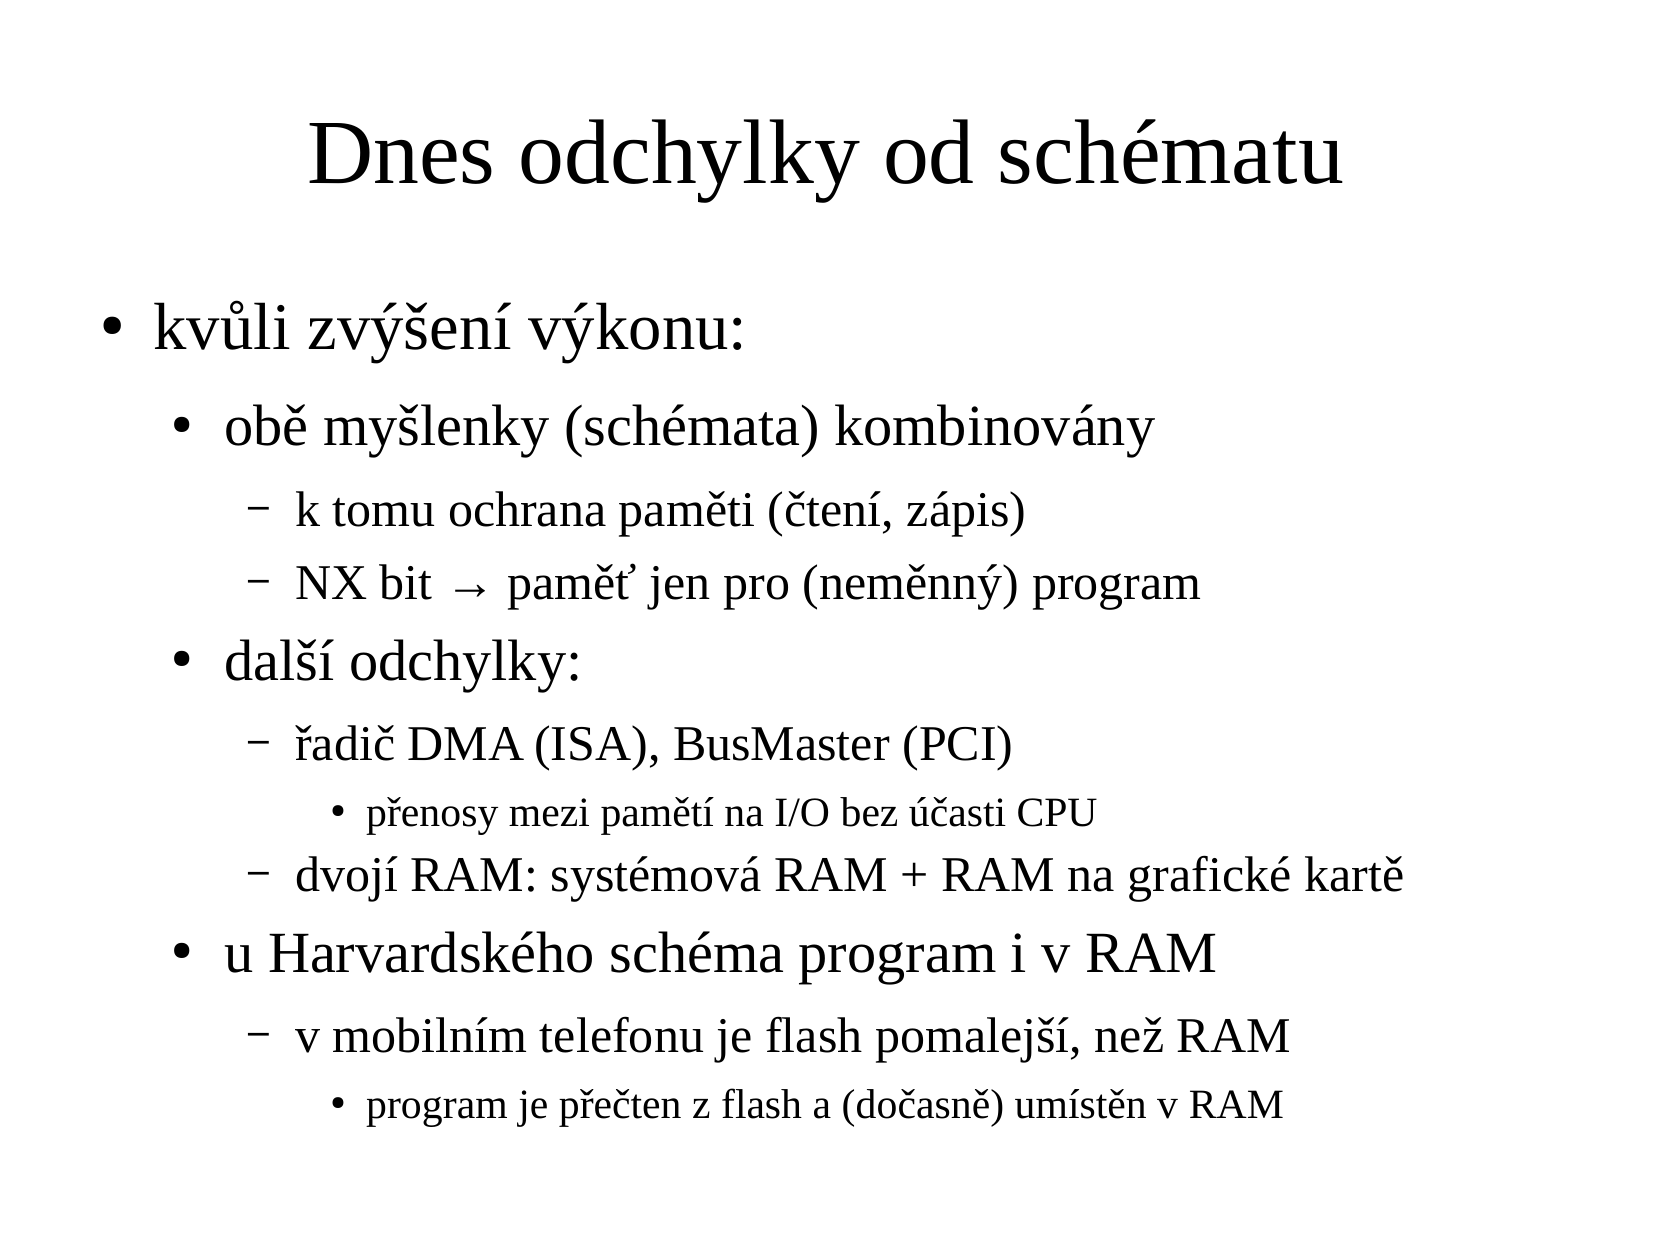

# Dnes odchylky od schématu
kvůli zvýšení výkonu:
obě myšlenky (schémata) kombinovány
k tomu ochrana paměti (čtení, zápis)
NX bit → paměť jen pro (neměnný) program
další odchylky:
řadič DMA (ISA), BusMaster (PCI)
přenosy mezi pamětí na I/O bez účasti CPU
dvojí RAM: systémová RAM + RAM na grafické kartě
u Harvardského schéma program i v RAM
v mobilním telefonu je flash pomalejší, než RAM
program je přečten z flash a (dočasně) umístěn v RAM